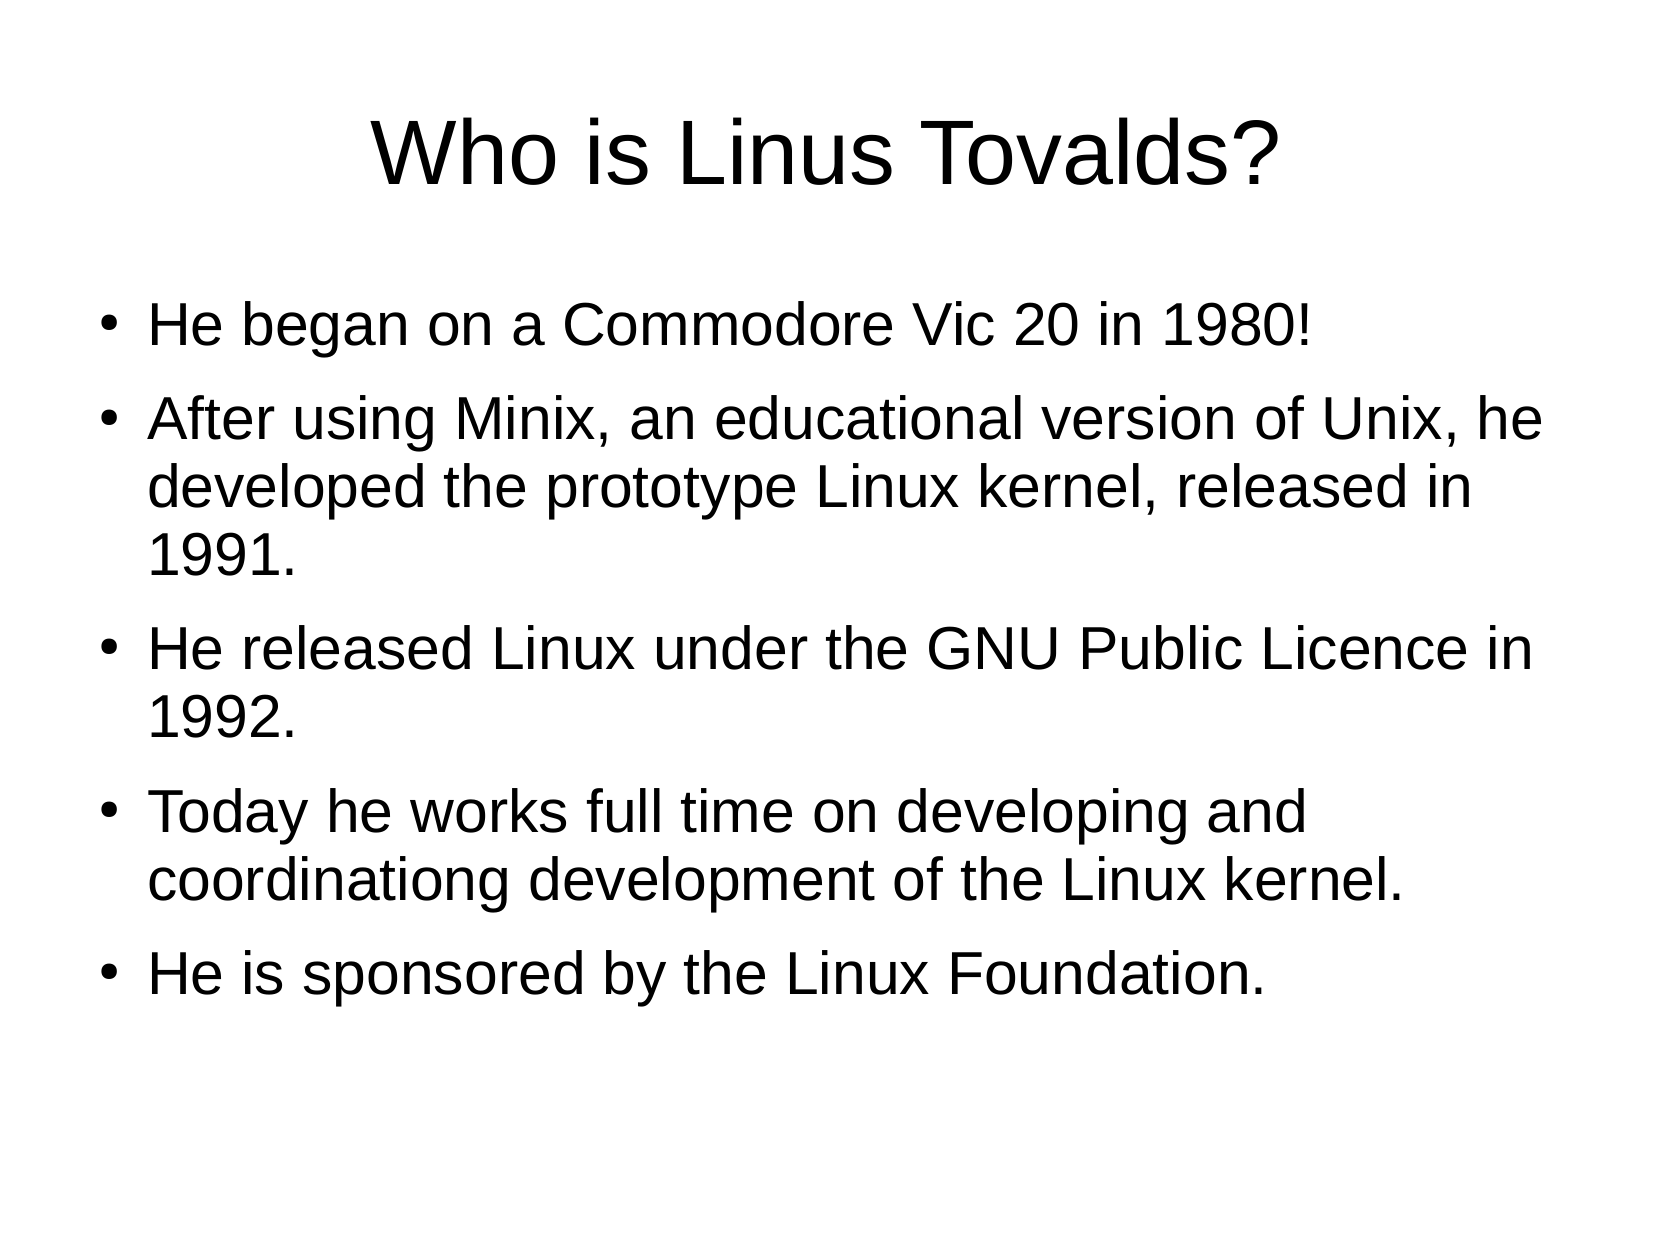

# Who is Linus Tovalds?
He began on a Commodore Vic 20 in 1980!
After using Minix, an educational version of Unix, he developed the prototype Linux kernel, released in 1991.
He released Linux under the GNU Public Licence in 1992.
Today he works full time on developing and coordinationg development of the Linux kernel.
He is sponsored by the Linux Foundation.